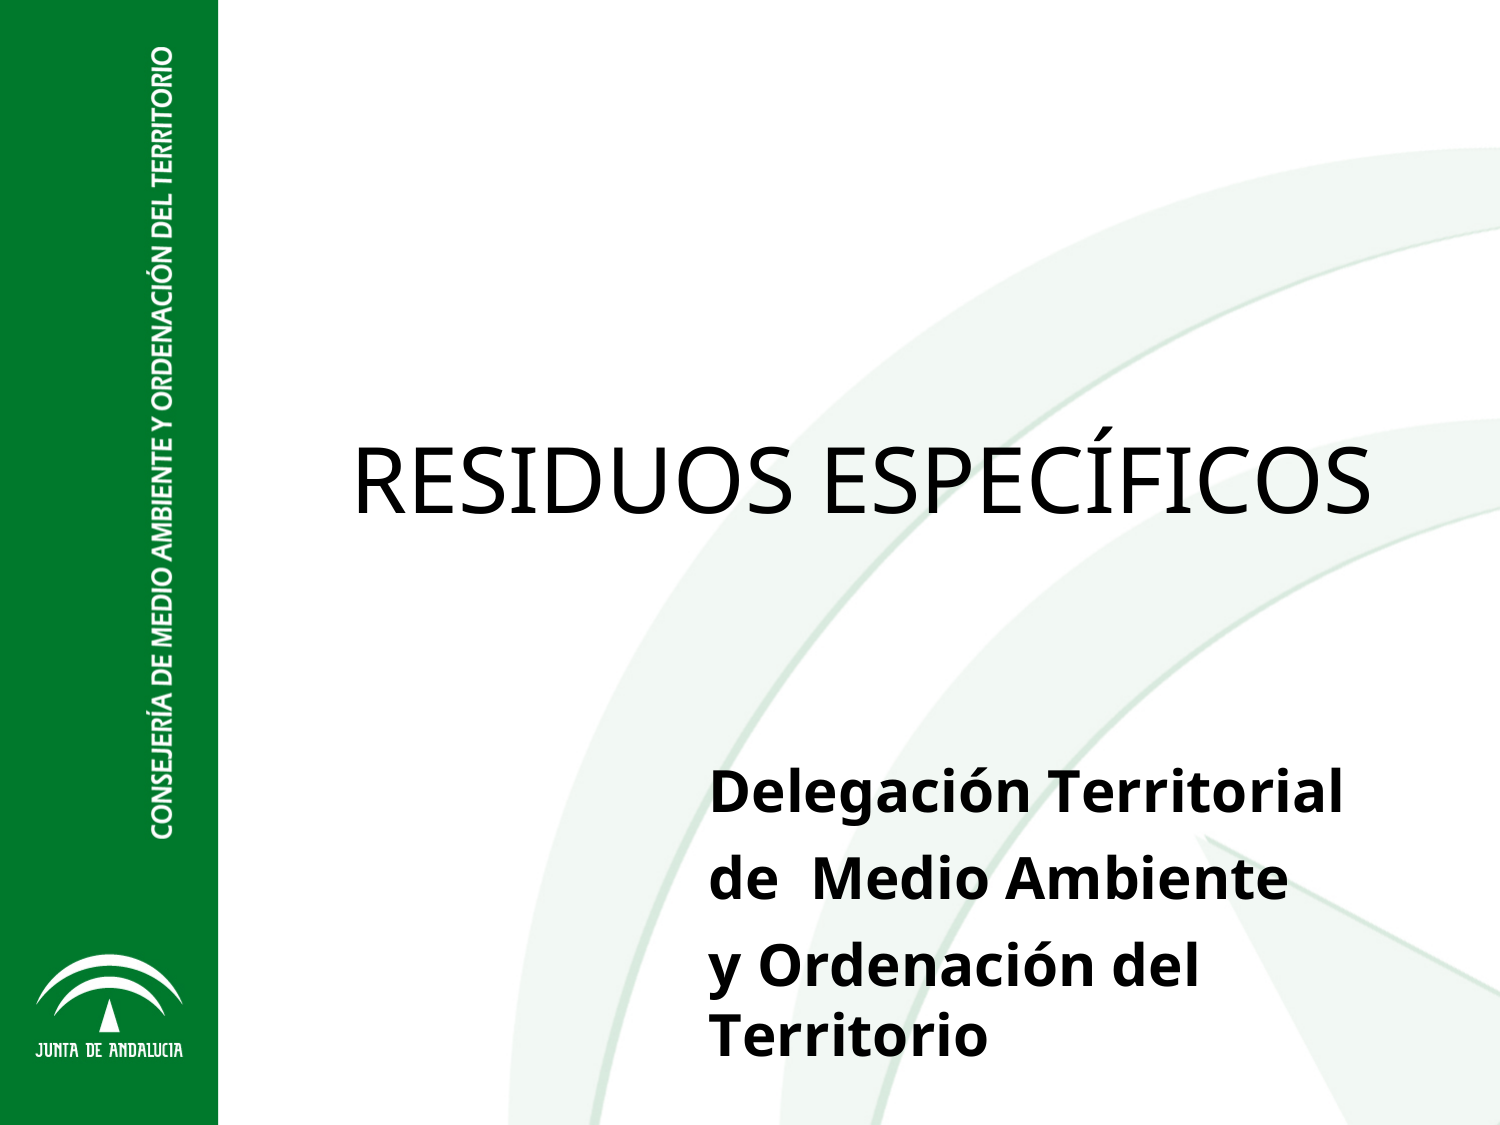

# RESIDUOS ESPECÍFICOS
Delegación Territorial
de Medio Ambiente
y Ordenación del Territorio